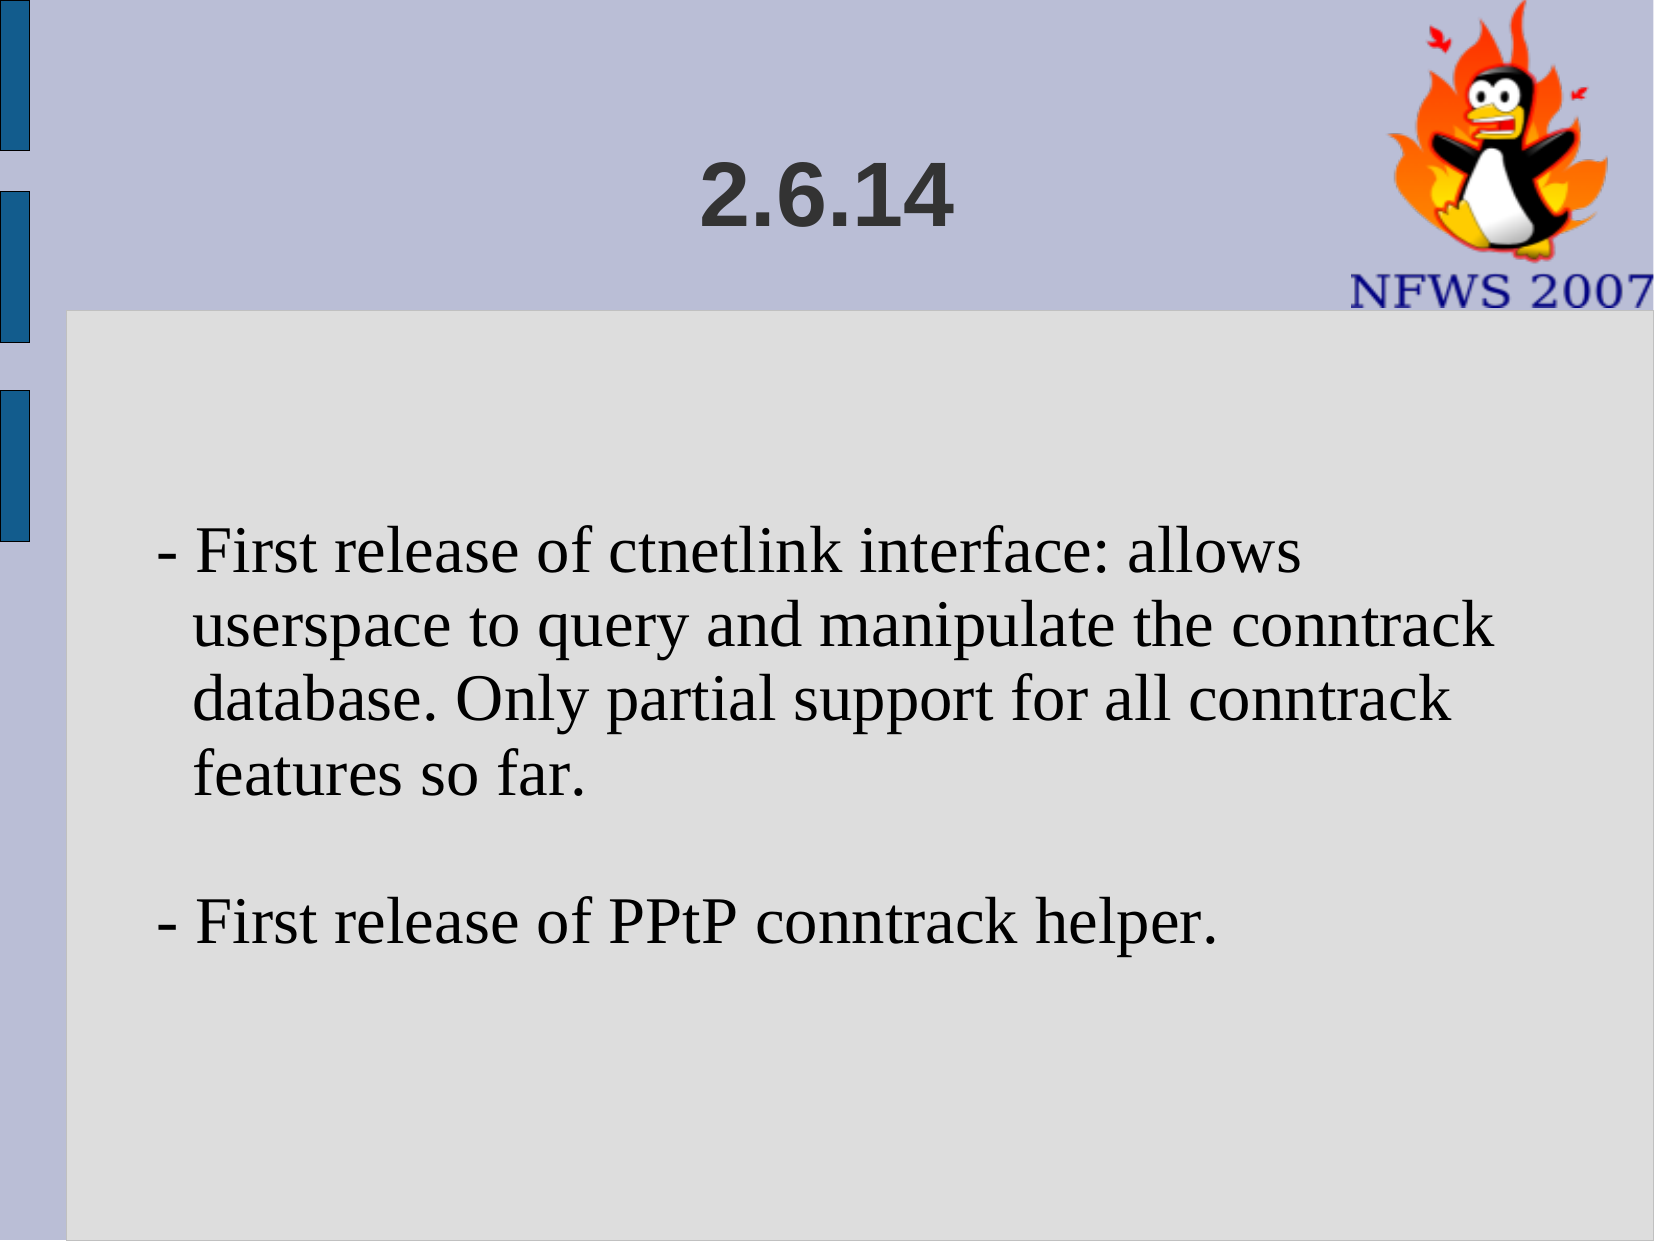

# 2.6.14
- First release of ctnetlink interface: allows userspace to query and manipulate the conntrack database. Only partial support for all conntrack features so far.
- First release of PPtP conntrack helper.